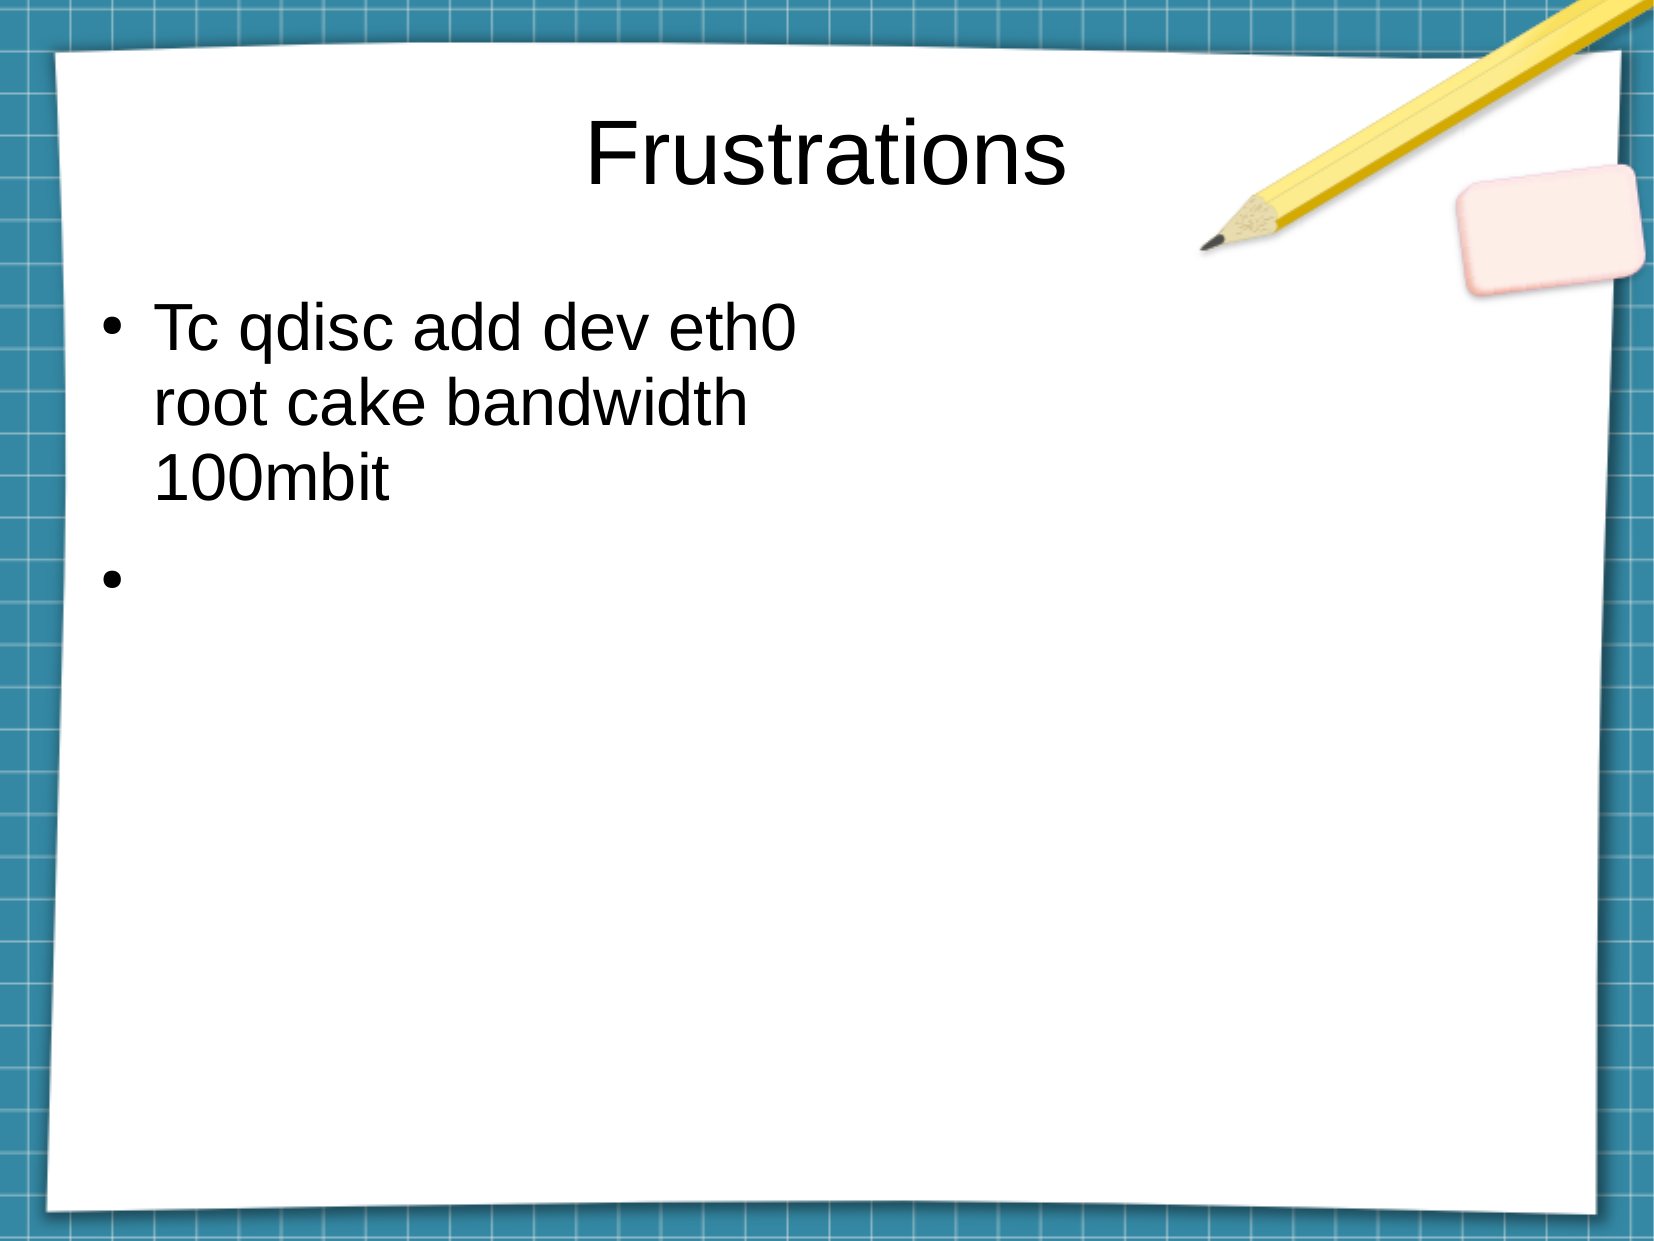

# Frustrations
Tc qdisc add dev eth0 root cake bandwidth 100mbit